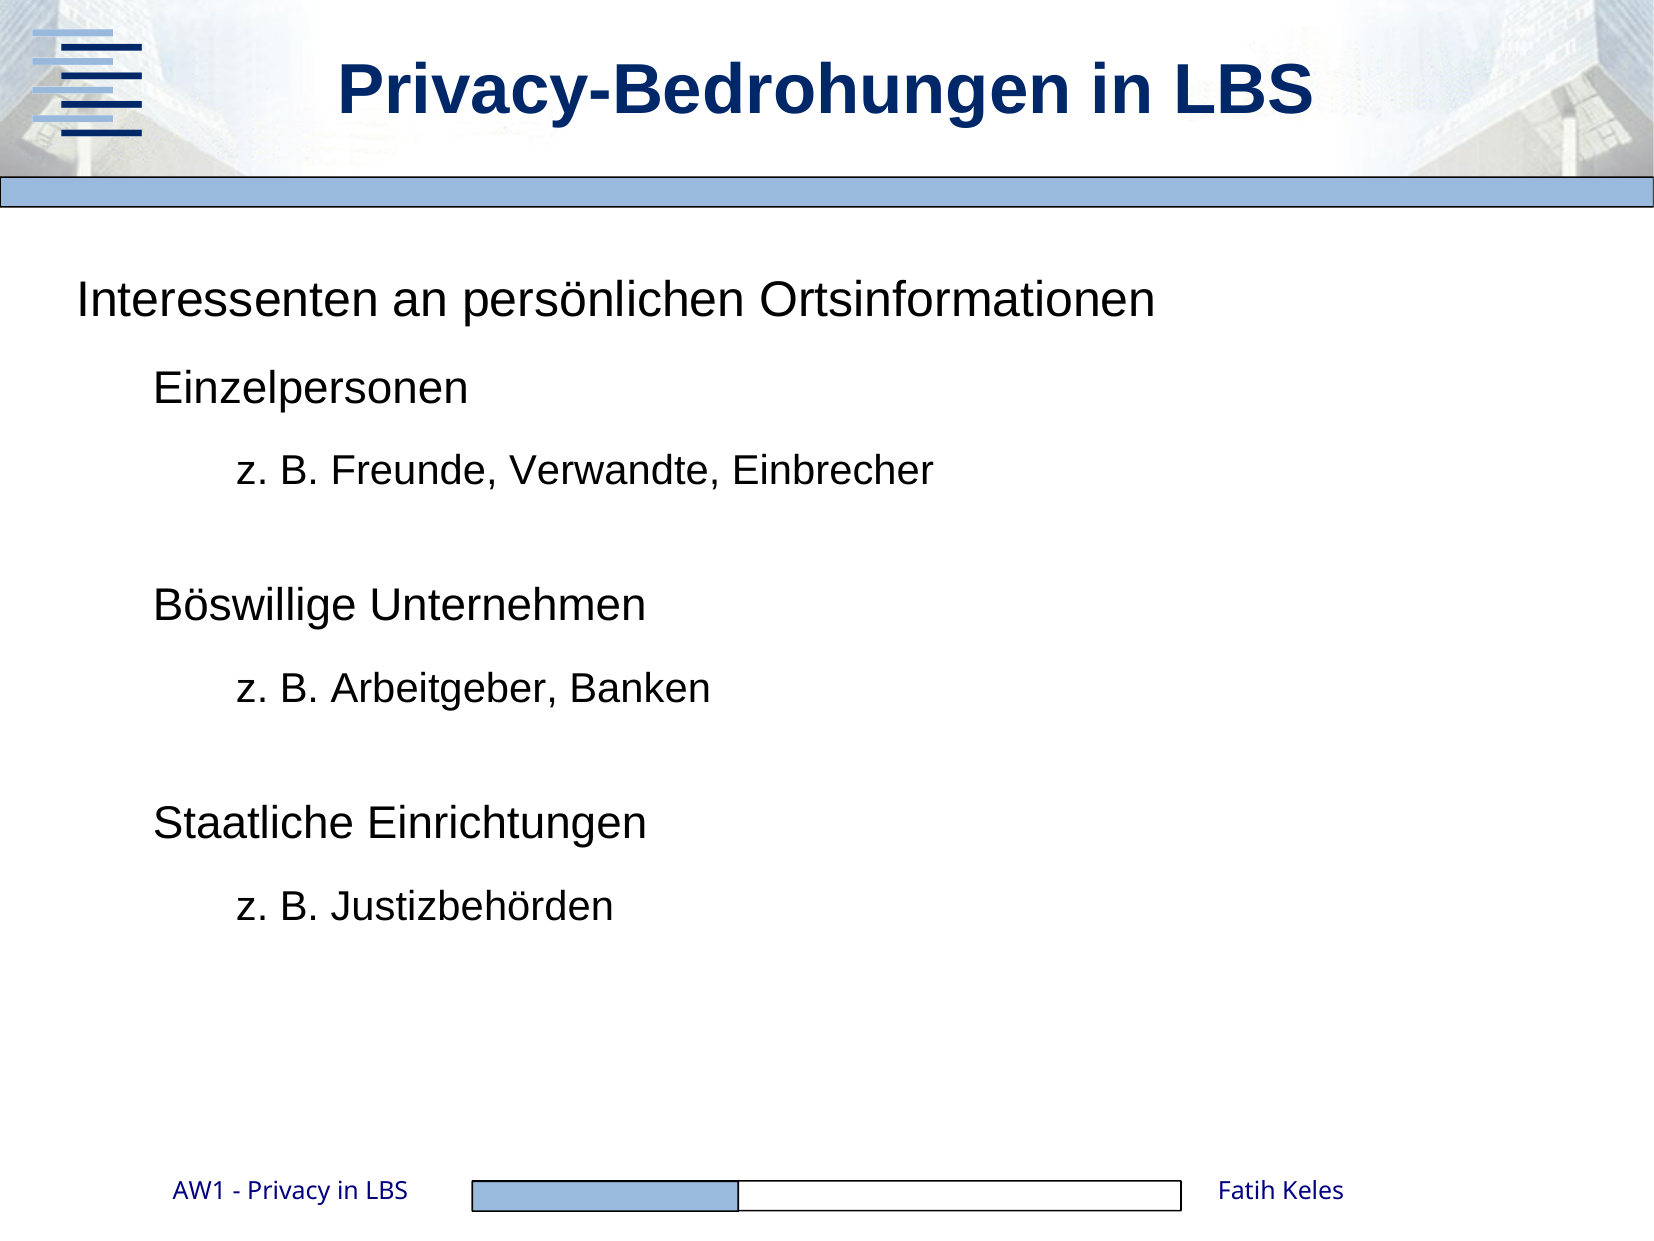

# Privacy-Bedrohungen in LBS
Interessenten an persönlichen Ortsinformationen
Einzelpersonen
z. B. Freunde, Verwandte, Einbrecher
Böswillige Unternehmen
z. B. Arbeitgeber, Banken
Staatliche Einrichtungen
z. B. Justizbehörden